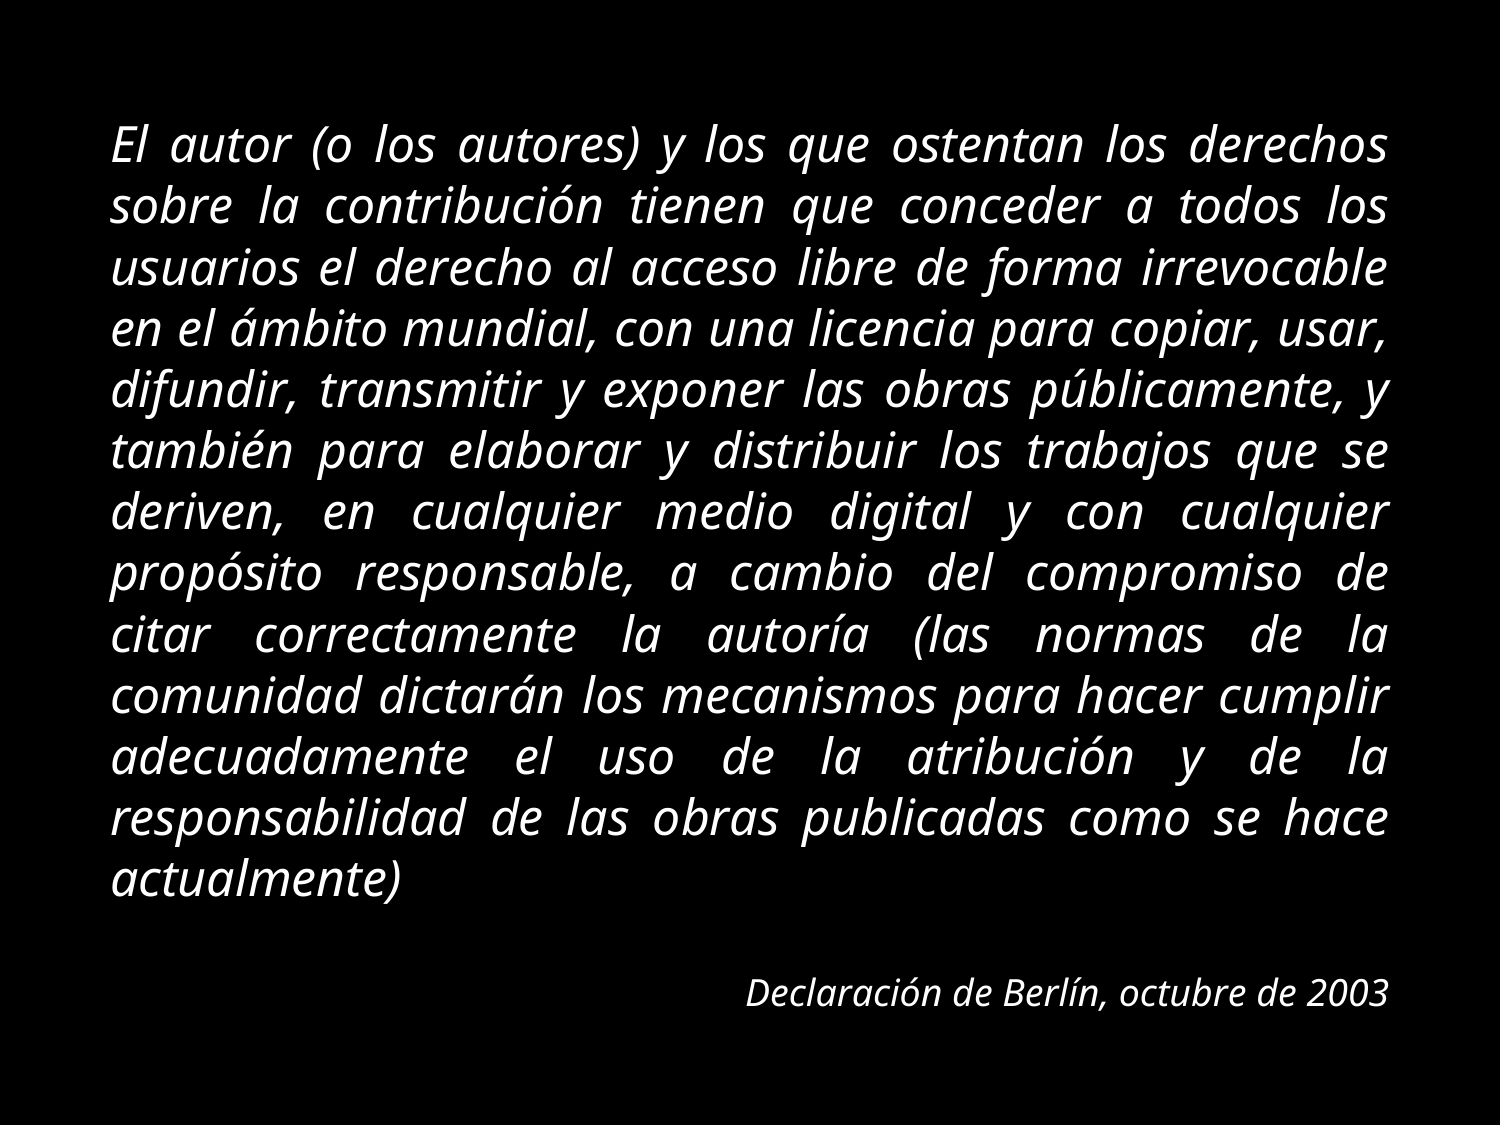

# El autor (o los autores) y los que ostentan los derechos sobre la contribución tienen que conceder a todos los usuarios el derecho al acceso libre de forma irrevocable en el ámbito mundial, con una licencia para copiar, usar, difundir, transmitir y exponer las obras públicamente, y también para elaborar y distribuir los trabajos que se deriven, en cualquier medio digital y con cualquier propósito responsable, a cambio del compromiso de citar correctamente la autoría (las normas de la comunidad dictarán los mecanismos para hacer cumplir adecuadamente el uso de la atribución y de la responsabilidad de las obras publicadas como se hace actualmente)
Declaración de Berlín, octubre de 2003